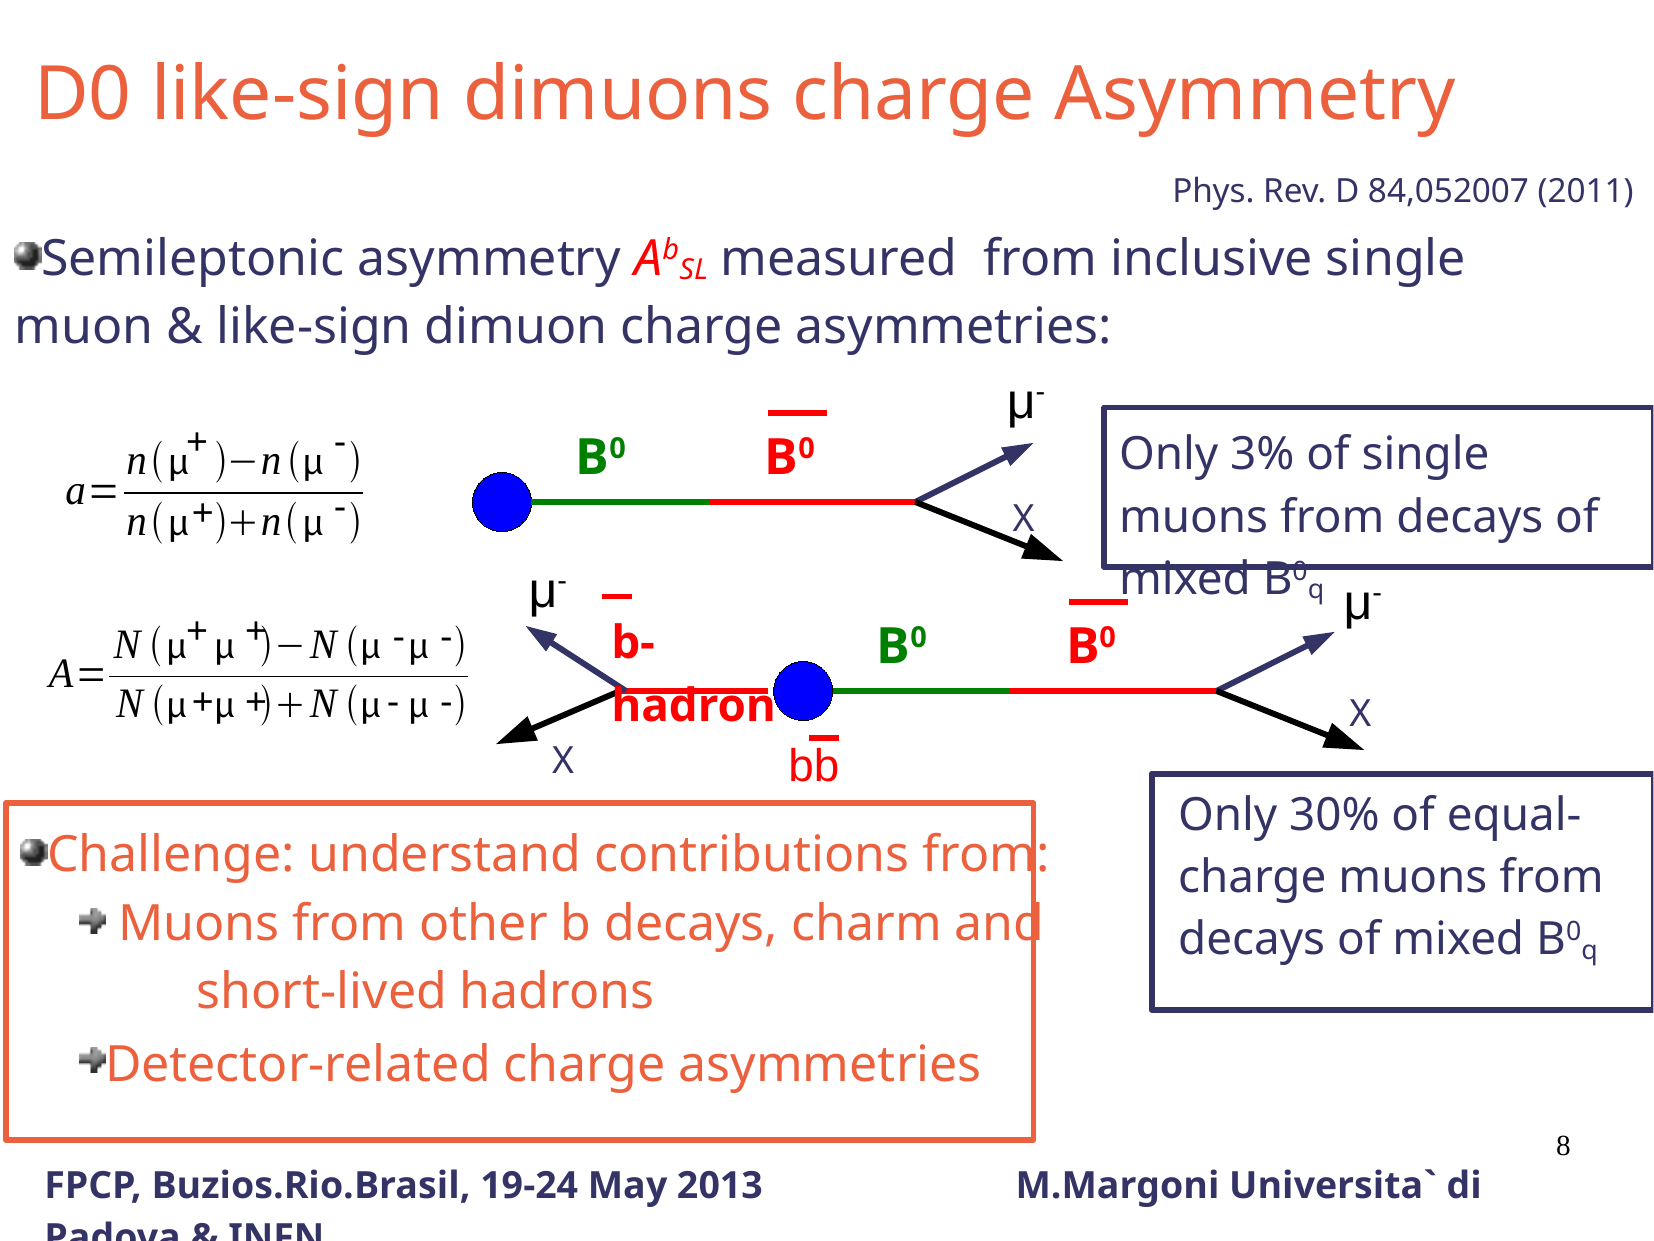

D0 like-sign dimuons charge Asymmetry
Phys. Rev. D 84,052007 (2011)
Semileptonic asymmetry AbSL measured from inclusive single muon & like-sign dimuon charge asymmetries:
μ-
+
-
B0
Only 3% of single muons from decays of mixed B0q
B0
-
+
X
μ-
μ-
+
+
b-hadron
B0
B0
-
-
+
+
-
-
X
X
bb
Only 30% of equal-charge muons from decays of mixed B0q
Challenge: understand contributions from:
 Muons from other b decays, charm and short-lived hadrons
Detector-related charge asymmetries
8
FPCP, Buzios.Rio.Brasil, 19-24 May 2013 M.Margoni Universita` di Padova & INFN